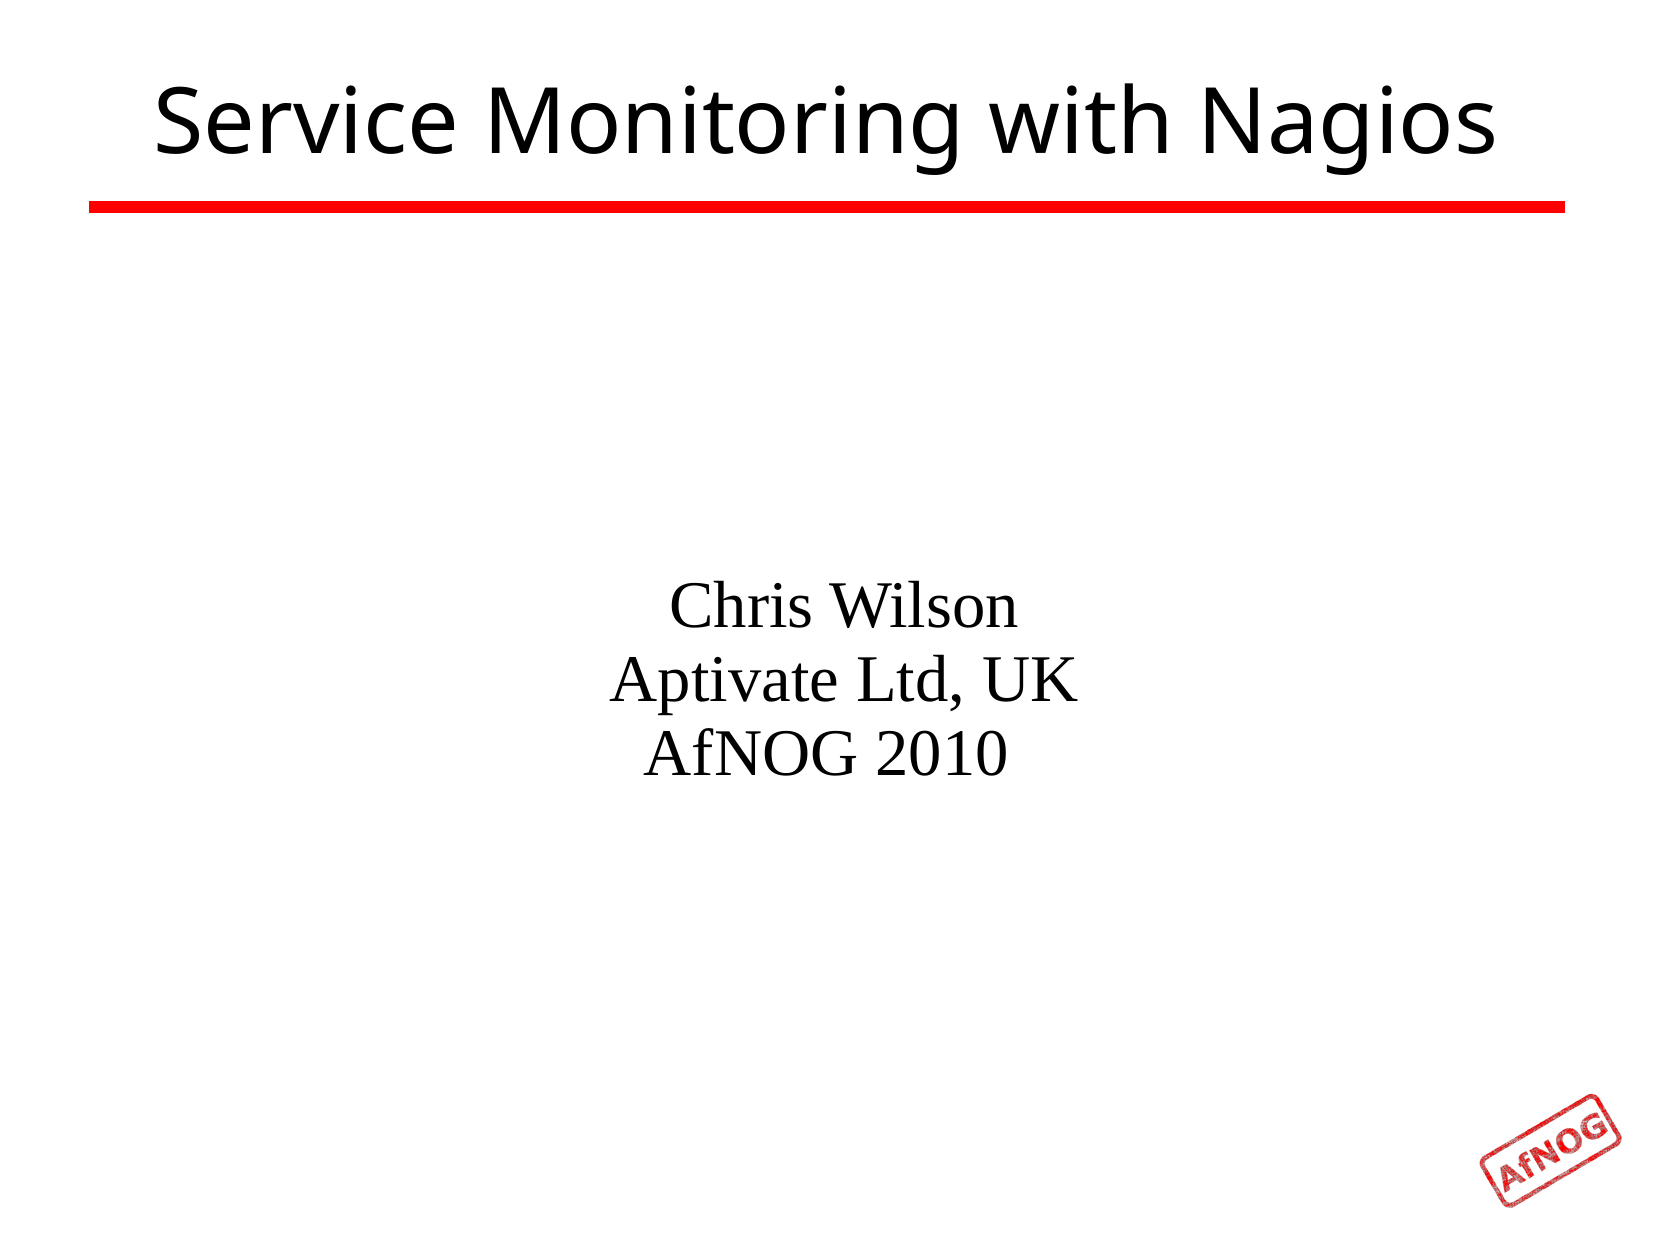

# Service Monitoring with Nagios
Chris Wilson
Aptivate Ltd, UK
AfNOG 2010